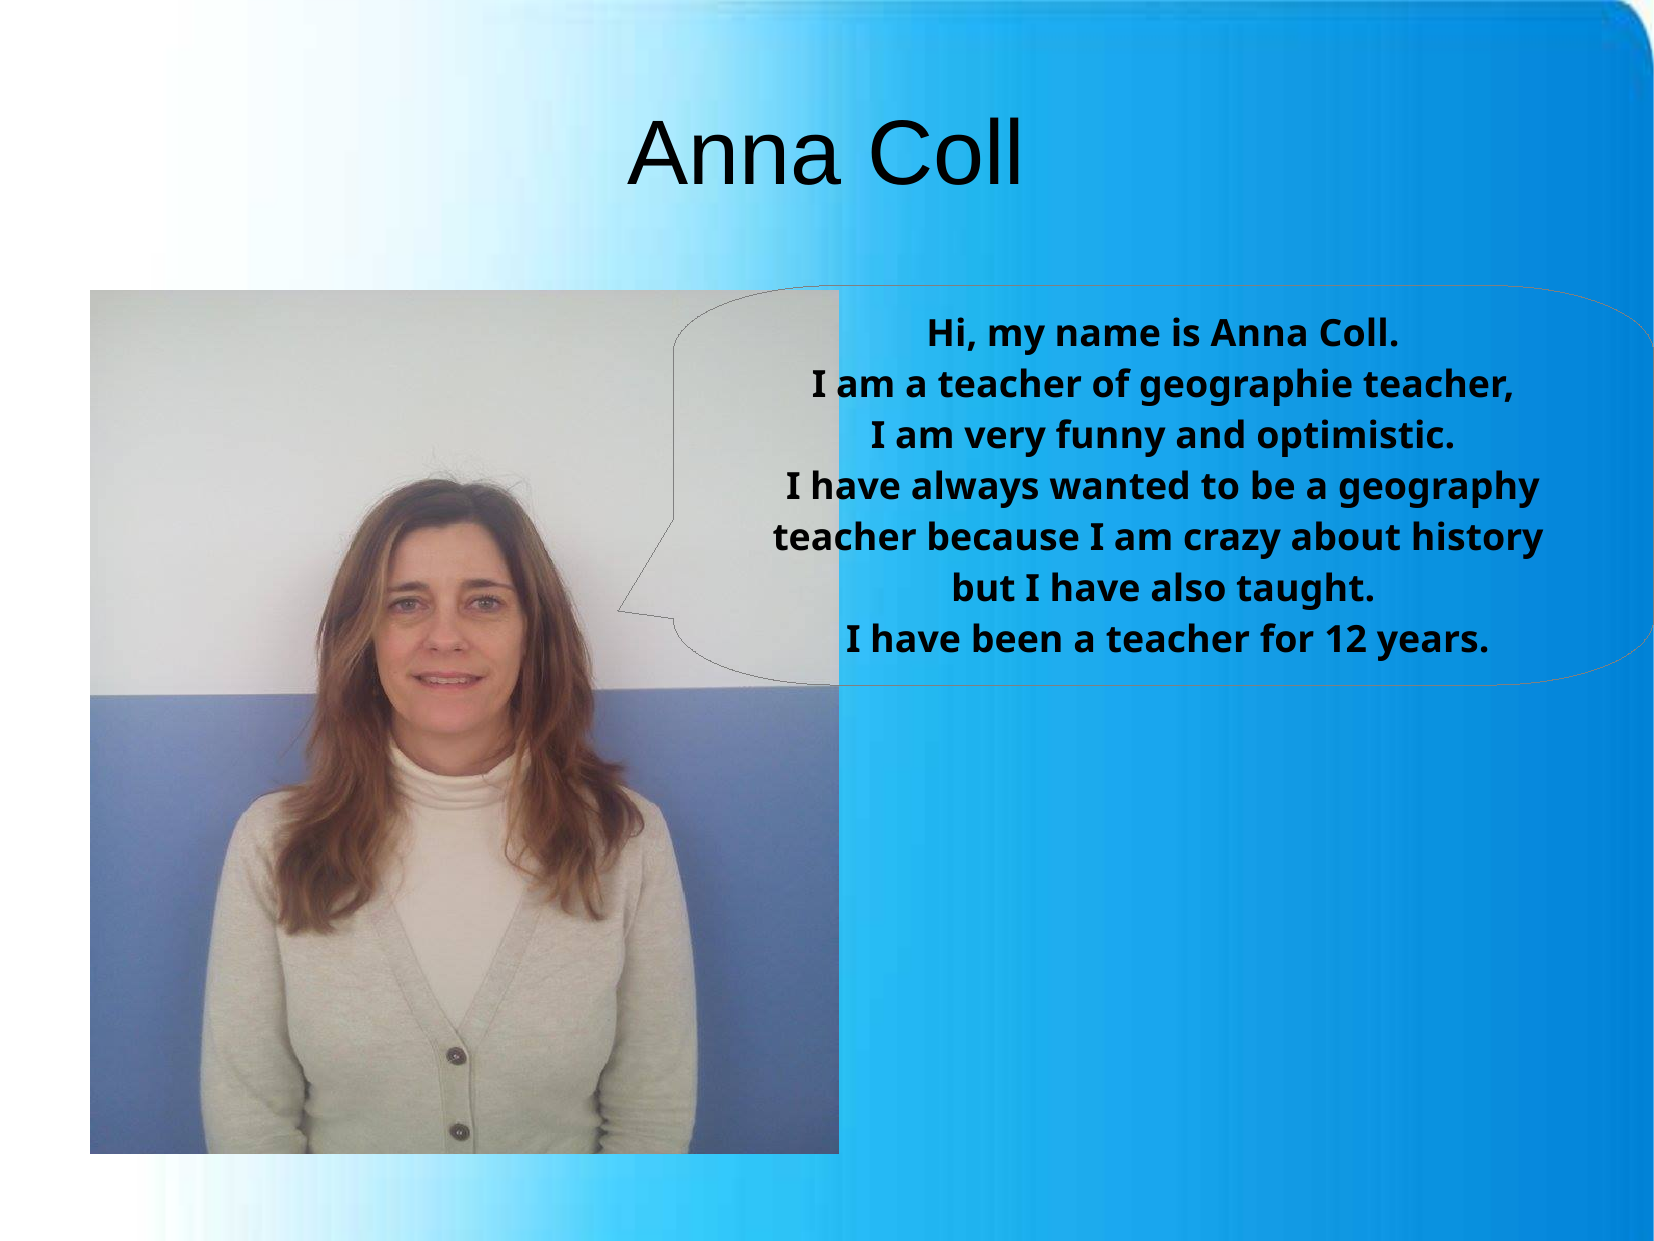

# Anna Coll
Hi, my name is Anna Coll.
 I am a teacher of geographie teacher,
I am very funny and optimistic.
 I have always wanted to be a geography
teacher because I am crazy about history
but I have also taught.
 I have been a teacher for 12 years.